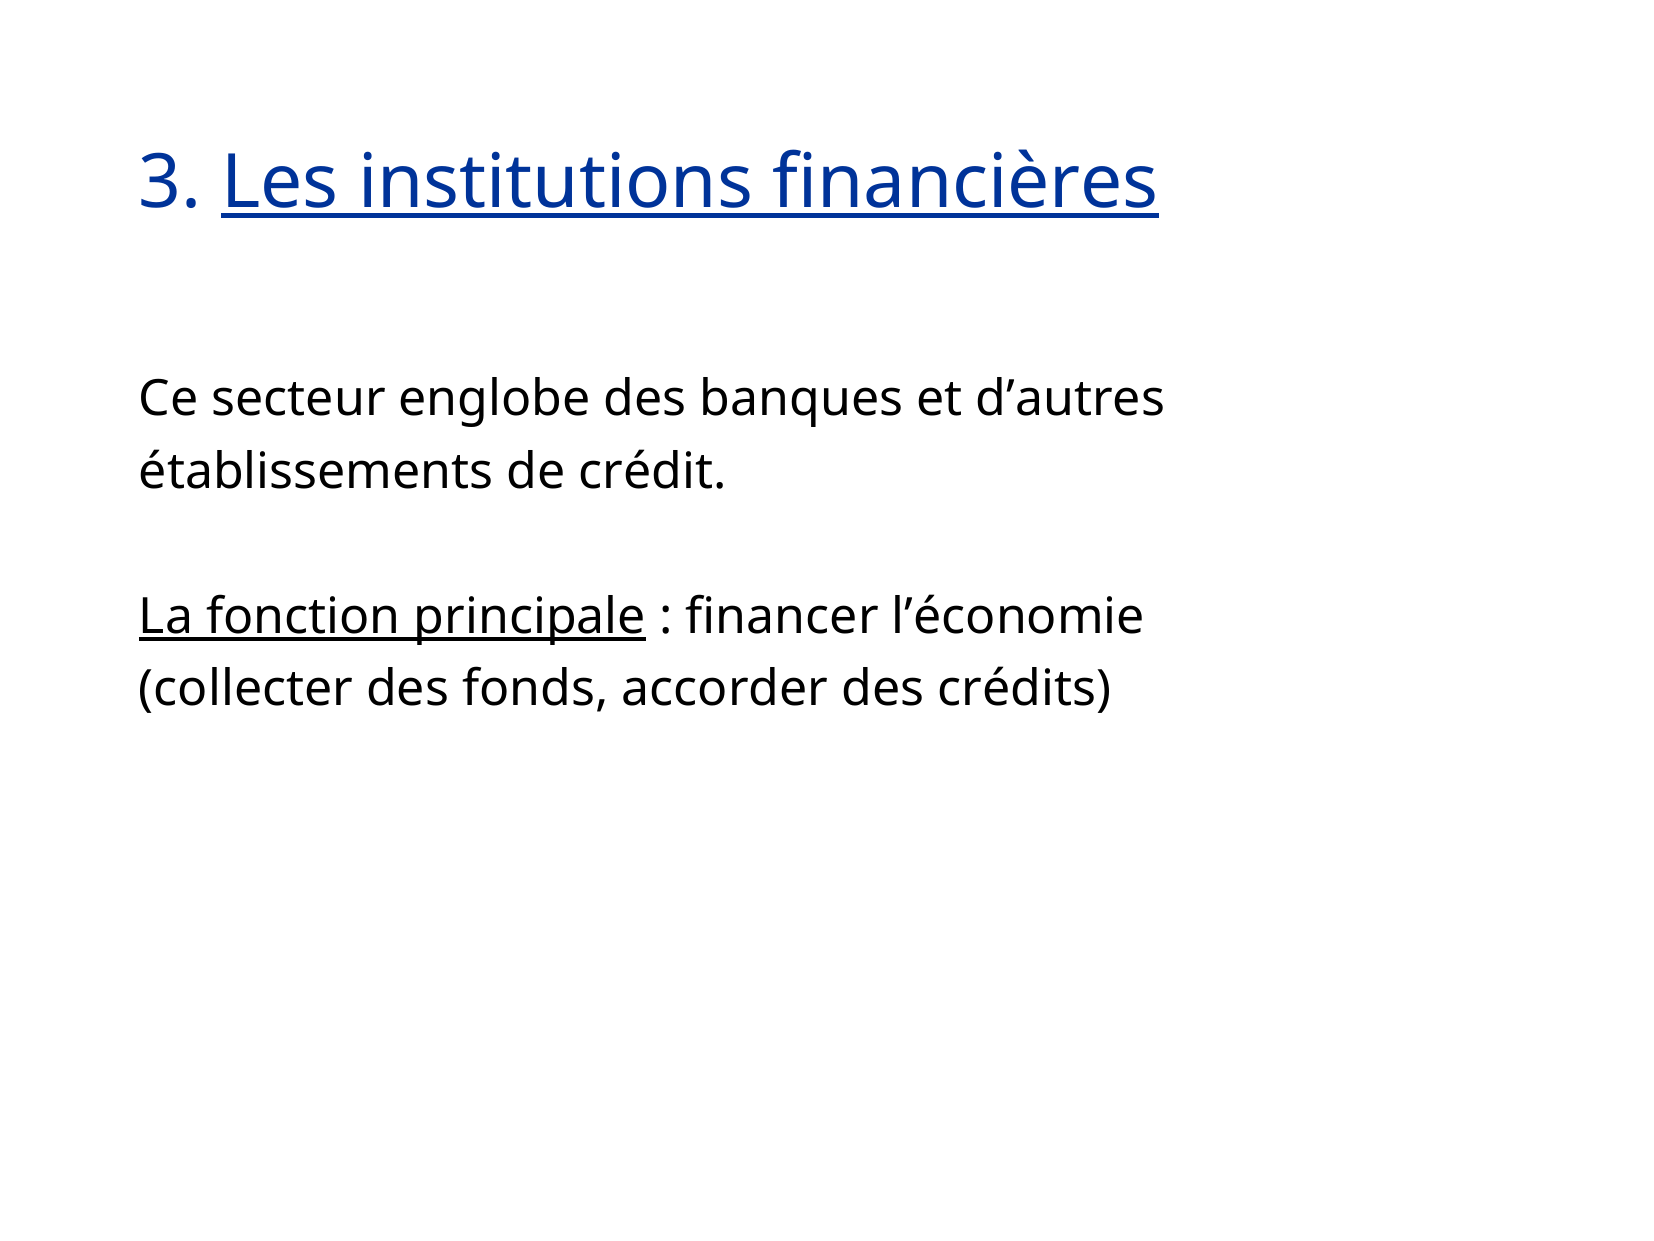

# 3. Les institutions financières
Ce secteur englobe des banques et d’autres
établissements de crédit.
La fonction principale : financer l’économie
(collecter des fonds, accorder des crédits)